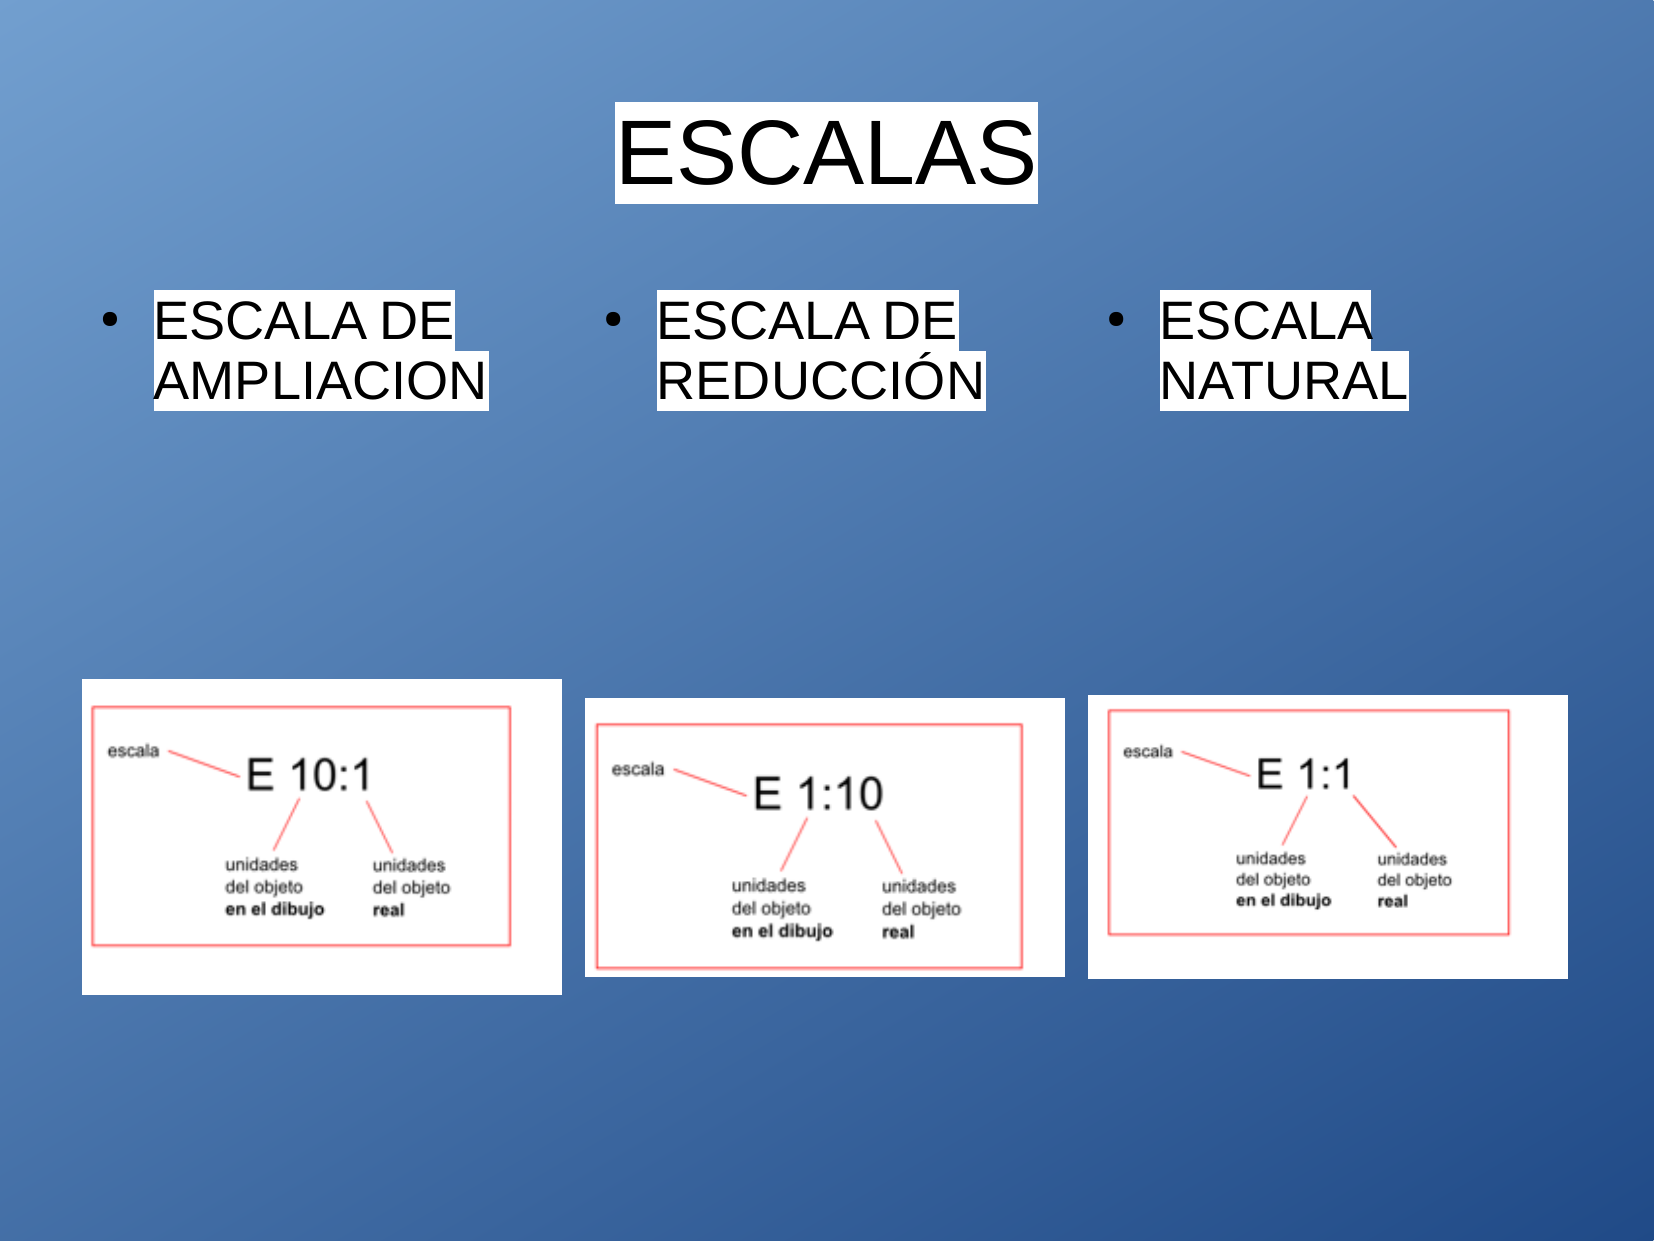

# ESCALAS
ESCALA DE AMPLIACION
ESCALA DE REDUCCIÓN
ESCALA NATURAL